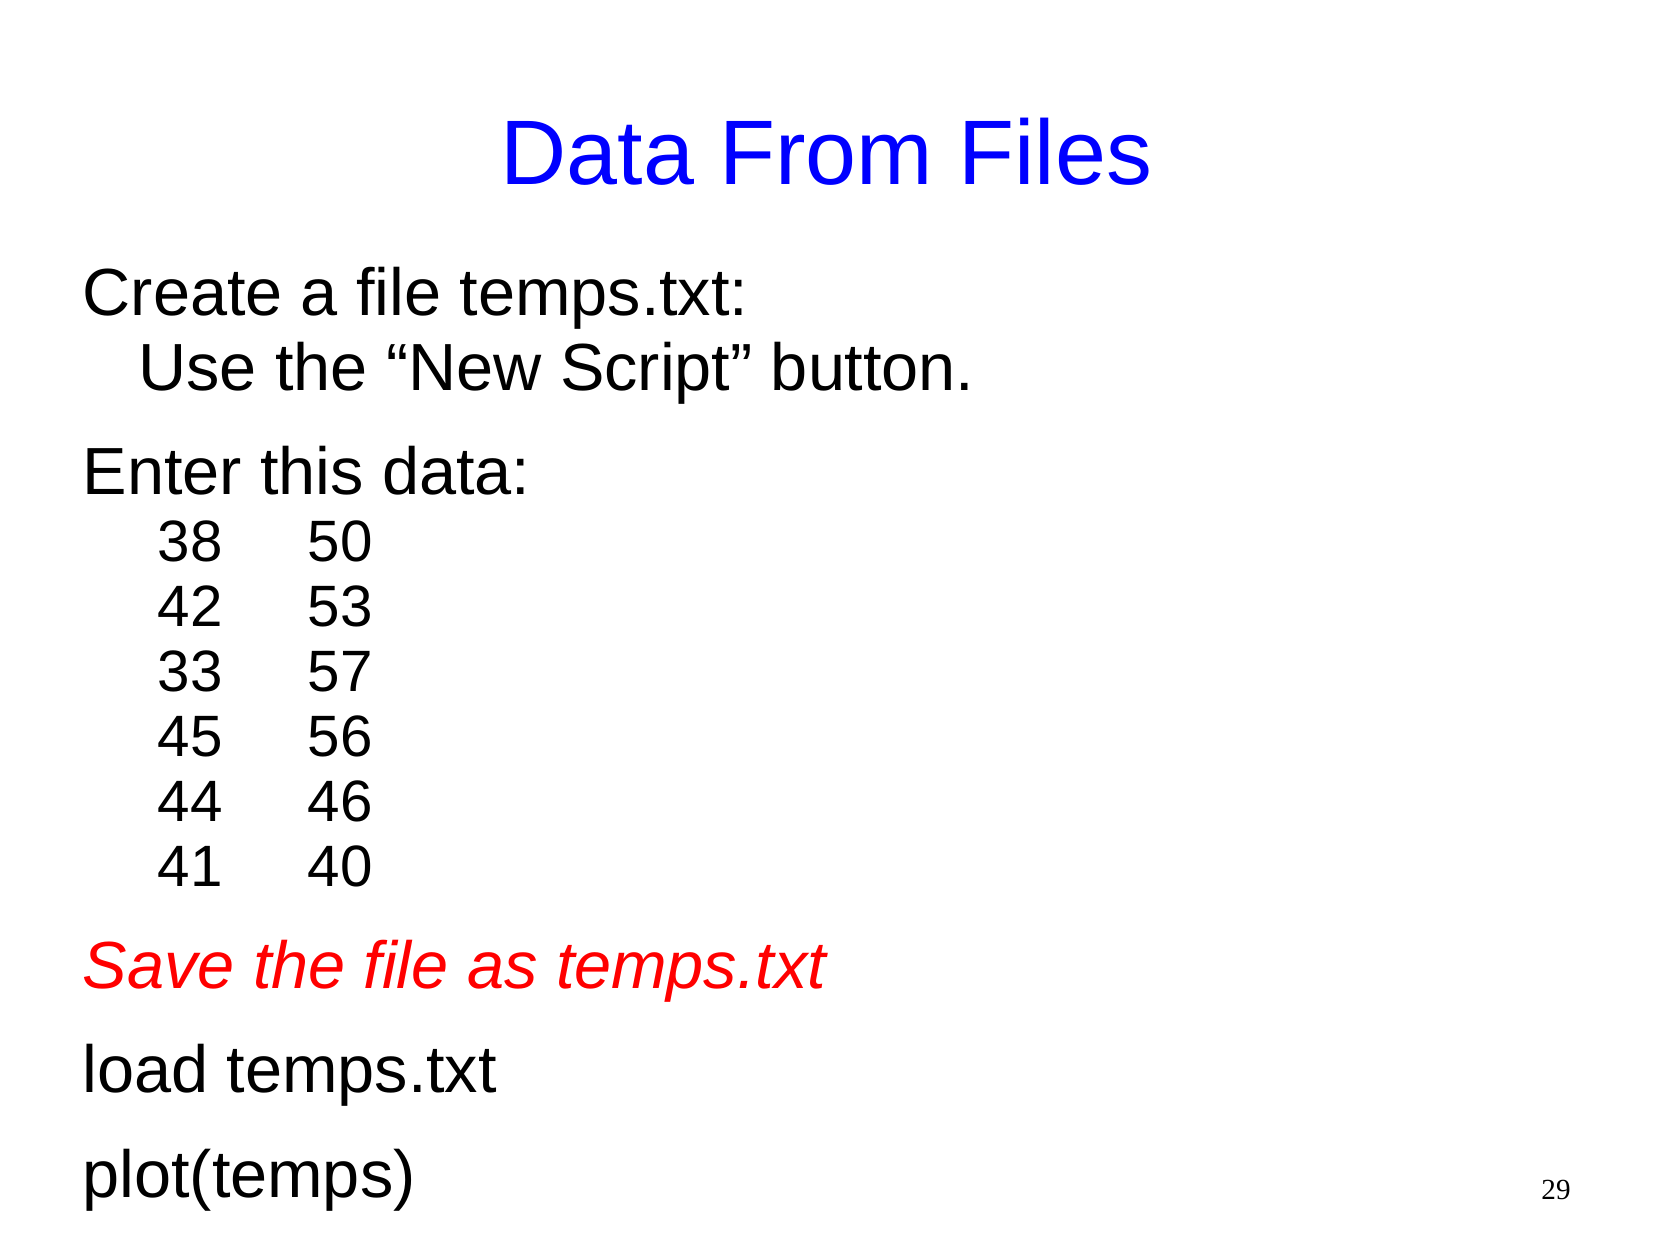

# Data From Files
Create a file temps.txt:
 Use the “New Script” button.
Enter this data:
	38		50
	42		53
	33		57
	45		56
	44		46
	41		40
Save the file as temps.txt
load temps.txt
plot(temps)
29